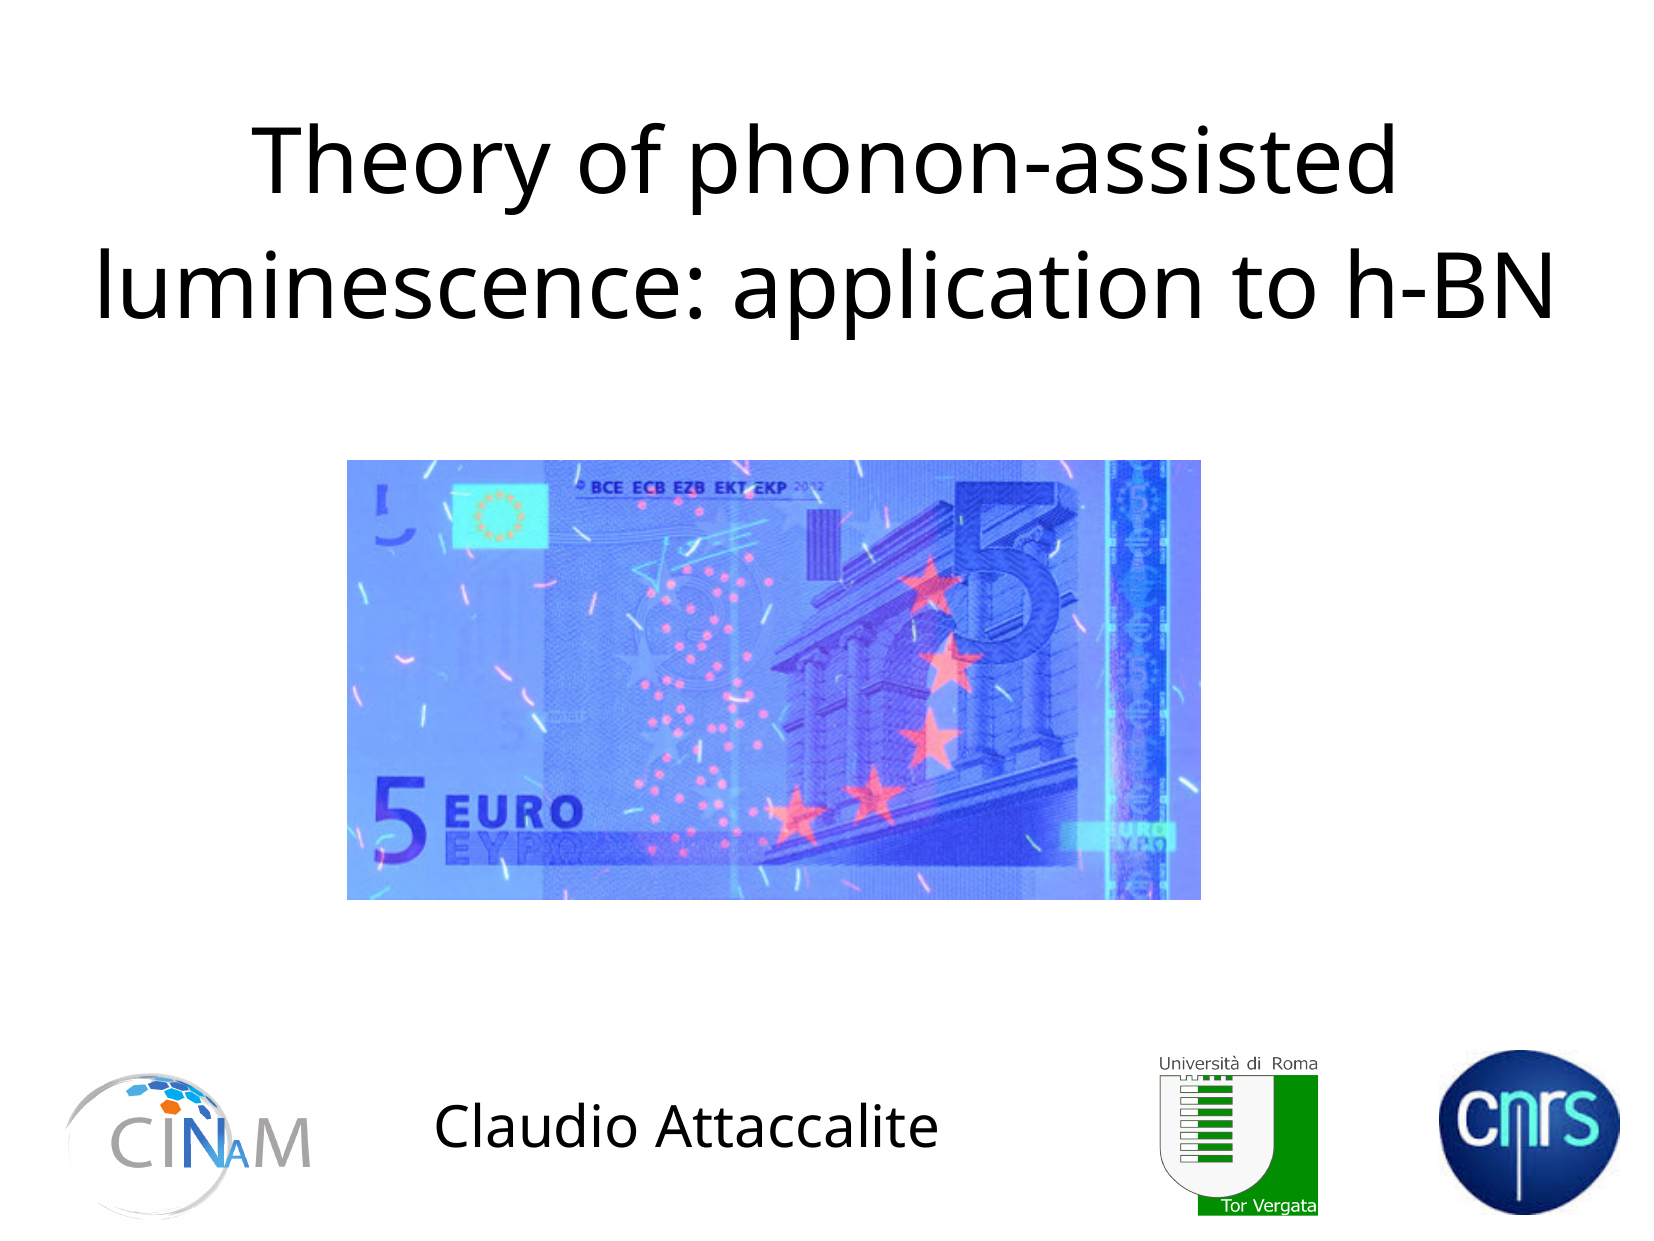

# Theory of phonon-assisted luminescence: application to h-BN
Claudio Attaccalite